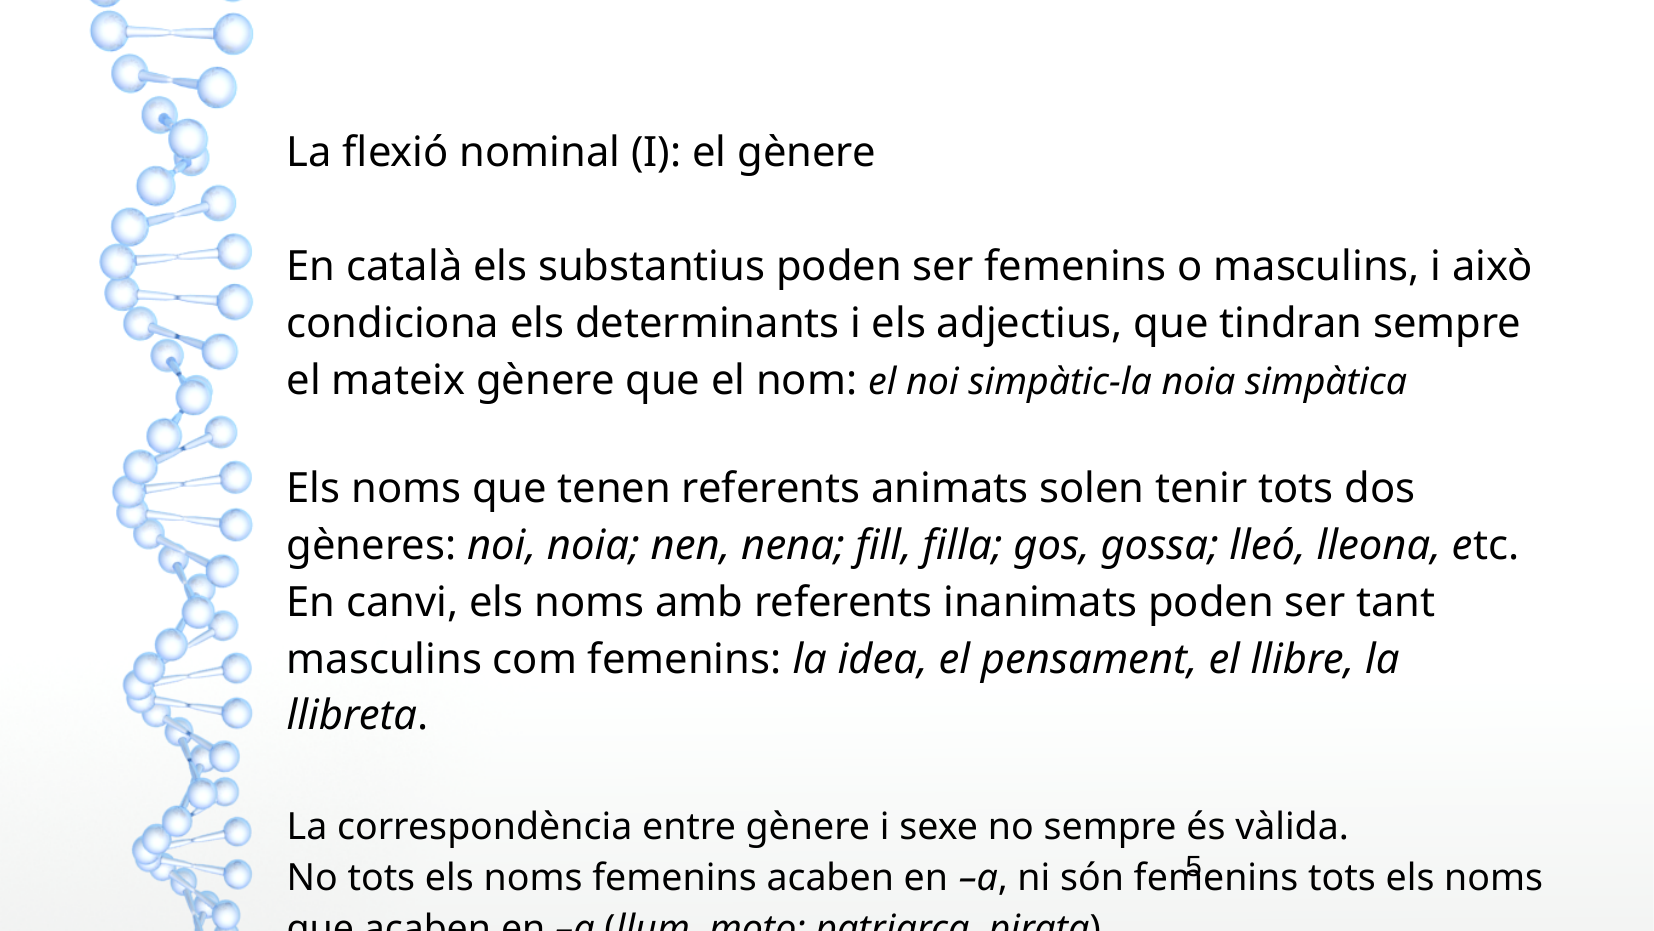

La flexió nominal (I): el gènere
En català els substantius poden ser femenins o masculins, i això condiciona els determinants i els adjectius, que tindran sempre el mateix gènere que el nom: el noi simpàtic-la noia simpàtica
Els noms que tenen referents animats solen tenir tots dos gèneres: noi, noia; nen, nena; fill, filla; gos, gossa; lleó, lleona, etc. En canvi, els noms amb referents inanimats poden ser tant masculins com femenins: la idea, el pensament, el llibre, la llibreta.
La correspondència entre gènere i sexe no sempre és vàlida.
No tots els noms femenins acaben en –a, ni són femenins tots els noms que acaben en –a (llum, moto; patriarca, pirata)